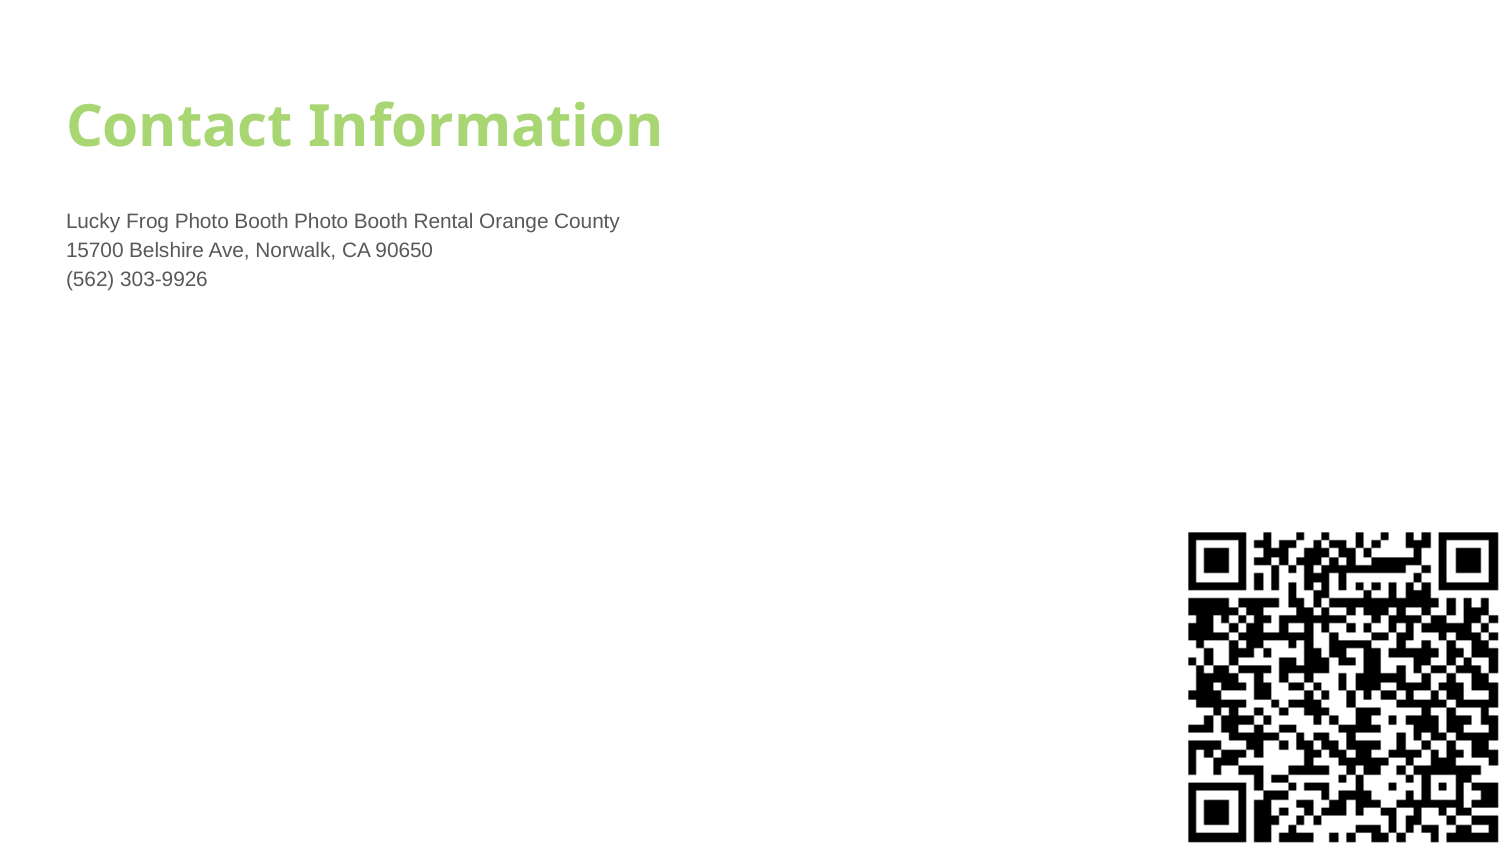

# Contact Information
Lucky Frog Photo Booth Photo Booth Rental Orange County
15700 Belshire Ave, Norwalk, CA 90650
(562) 303-9926